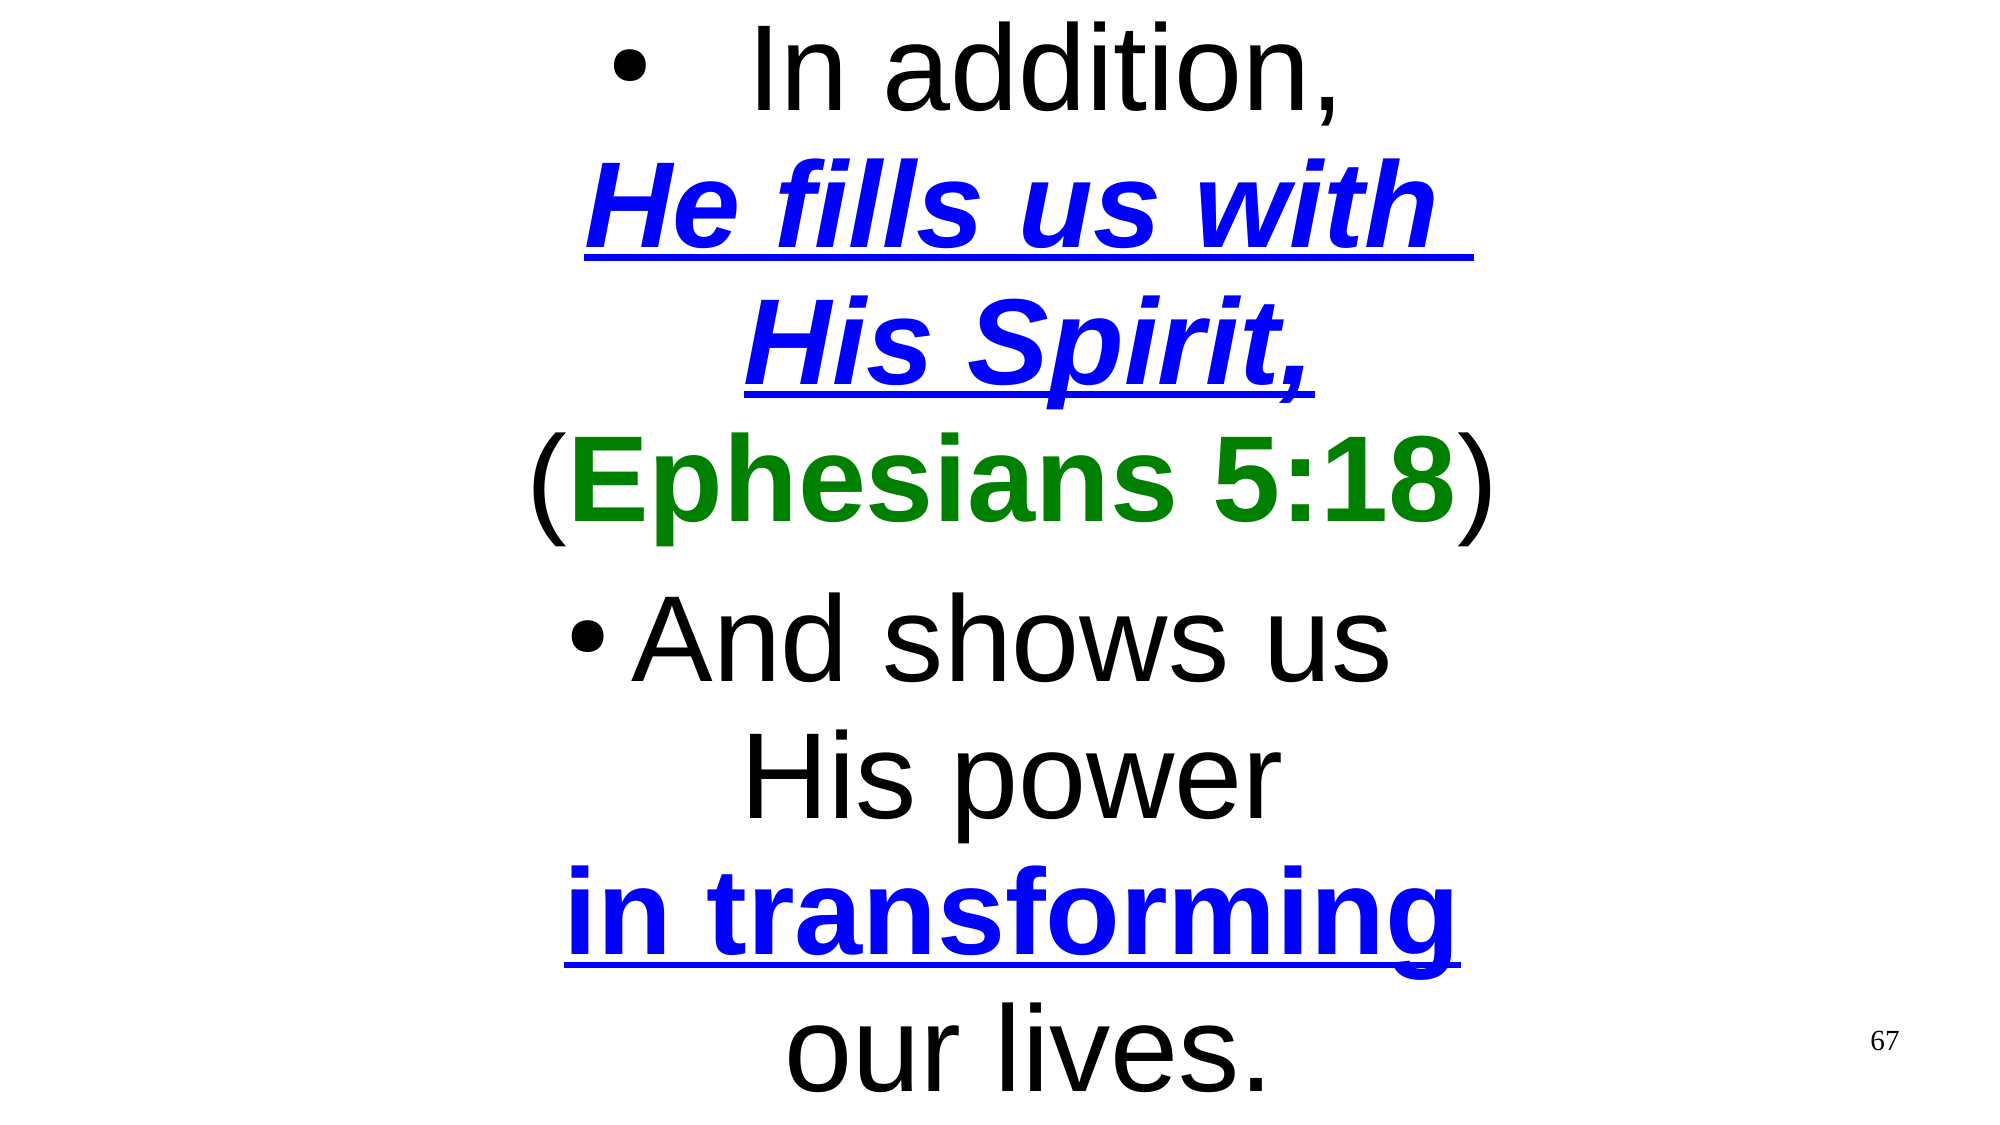

# In addition, He fills us with His Spirit, (Ephesians 5:18)
And shows us
His power
in transforming
our lives.
67